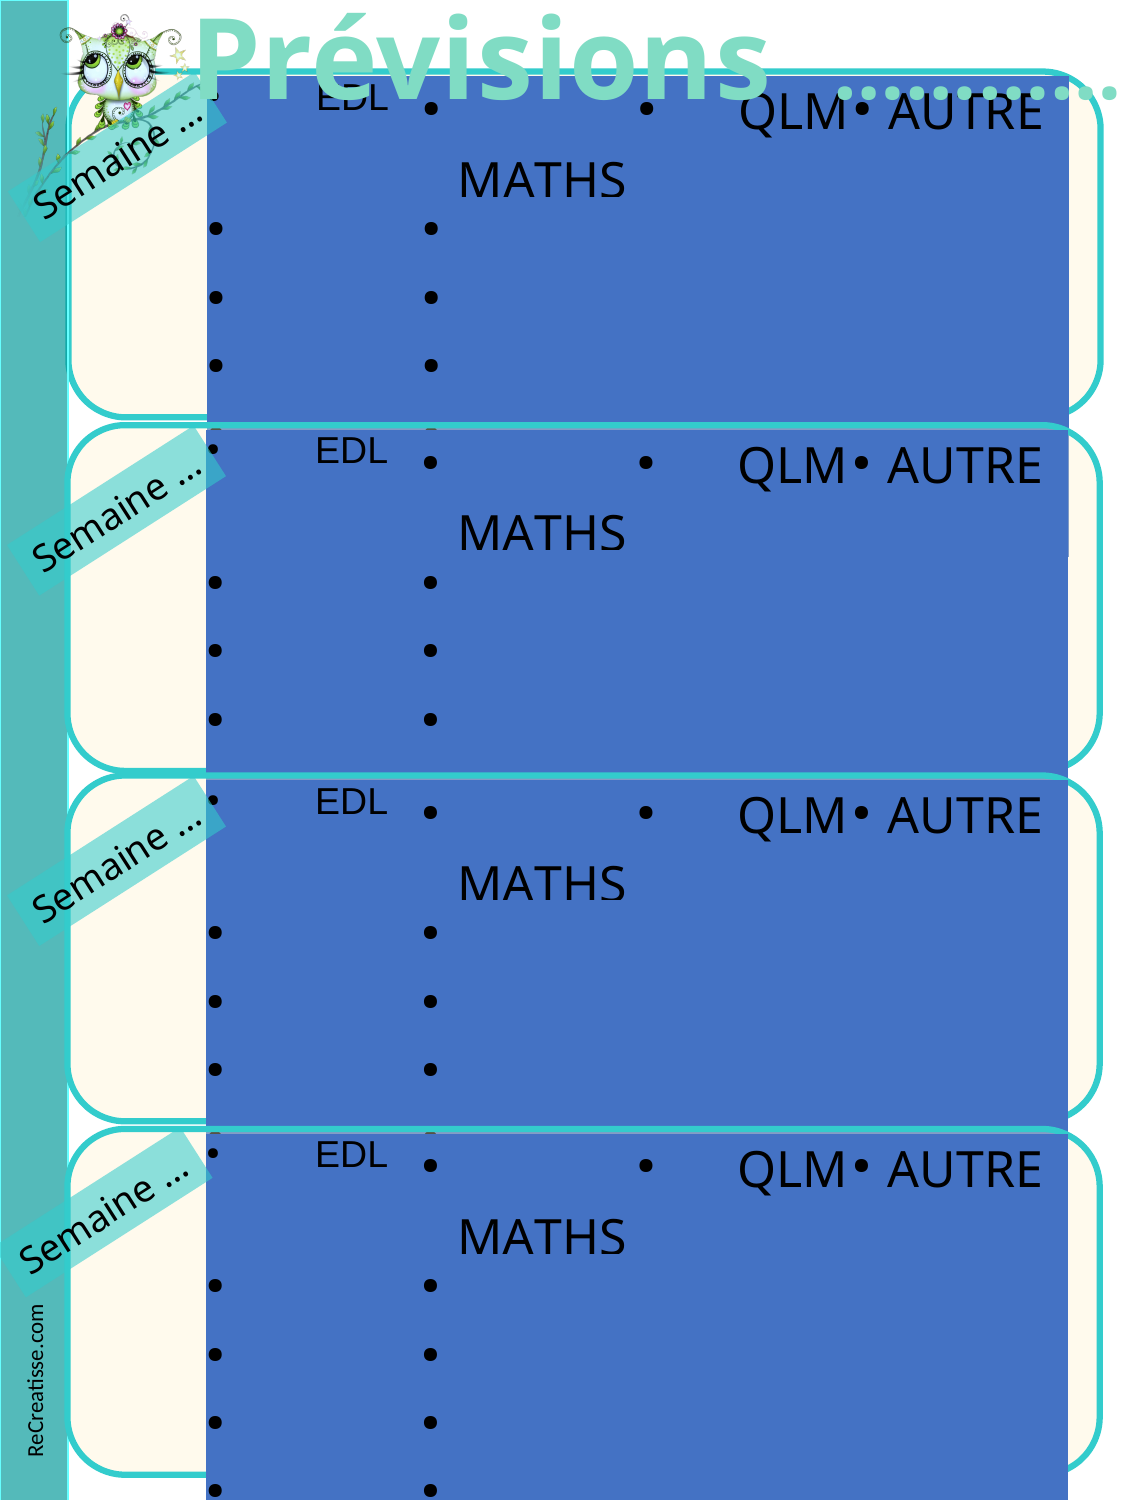

Prévisions ………………..
| EDL | MATHS | QLM | AUTRE |
| --- | --- | --- | --- |
| | | | |
Semaine …
| EDL | MATHS | QLM | AUTRE |
| --- | --- | --- | --- |
| | | | |
Semaine …
| EDL | MATHS | QLM | AUTRE |
| --- | --- | --- | --- |
| | | | |
Semaine …
| EDL | MATHS | QLM | AUTRE |
| --- | --- | --- | --- |
| | | | |
Semaine …
ReCreatisse.com